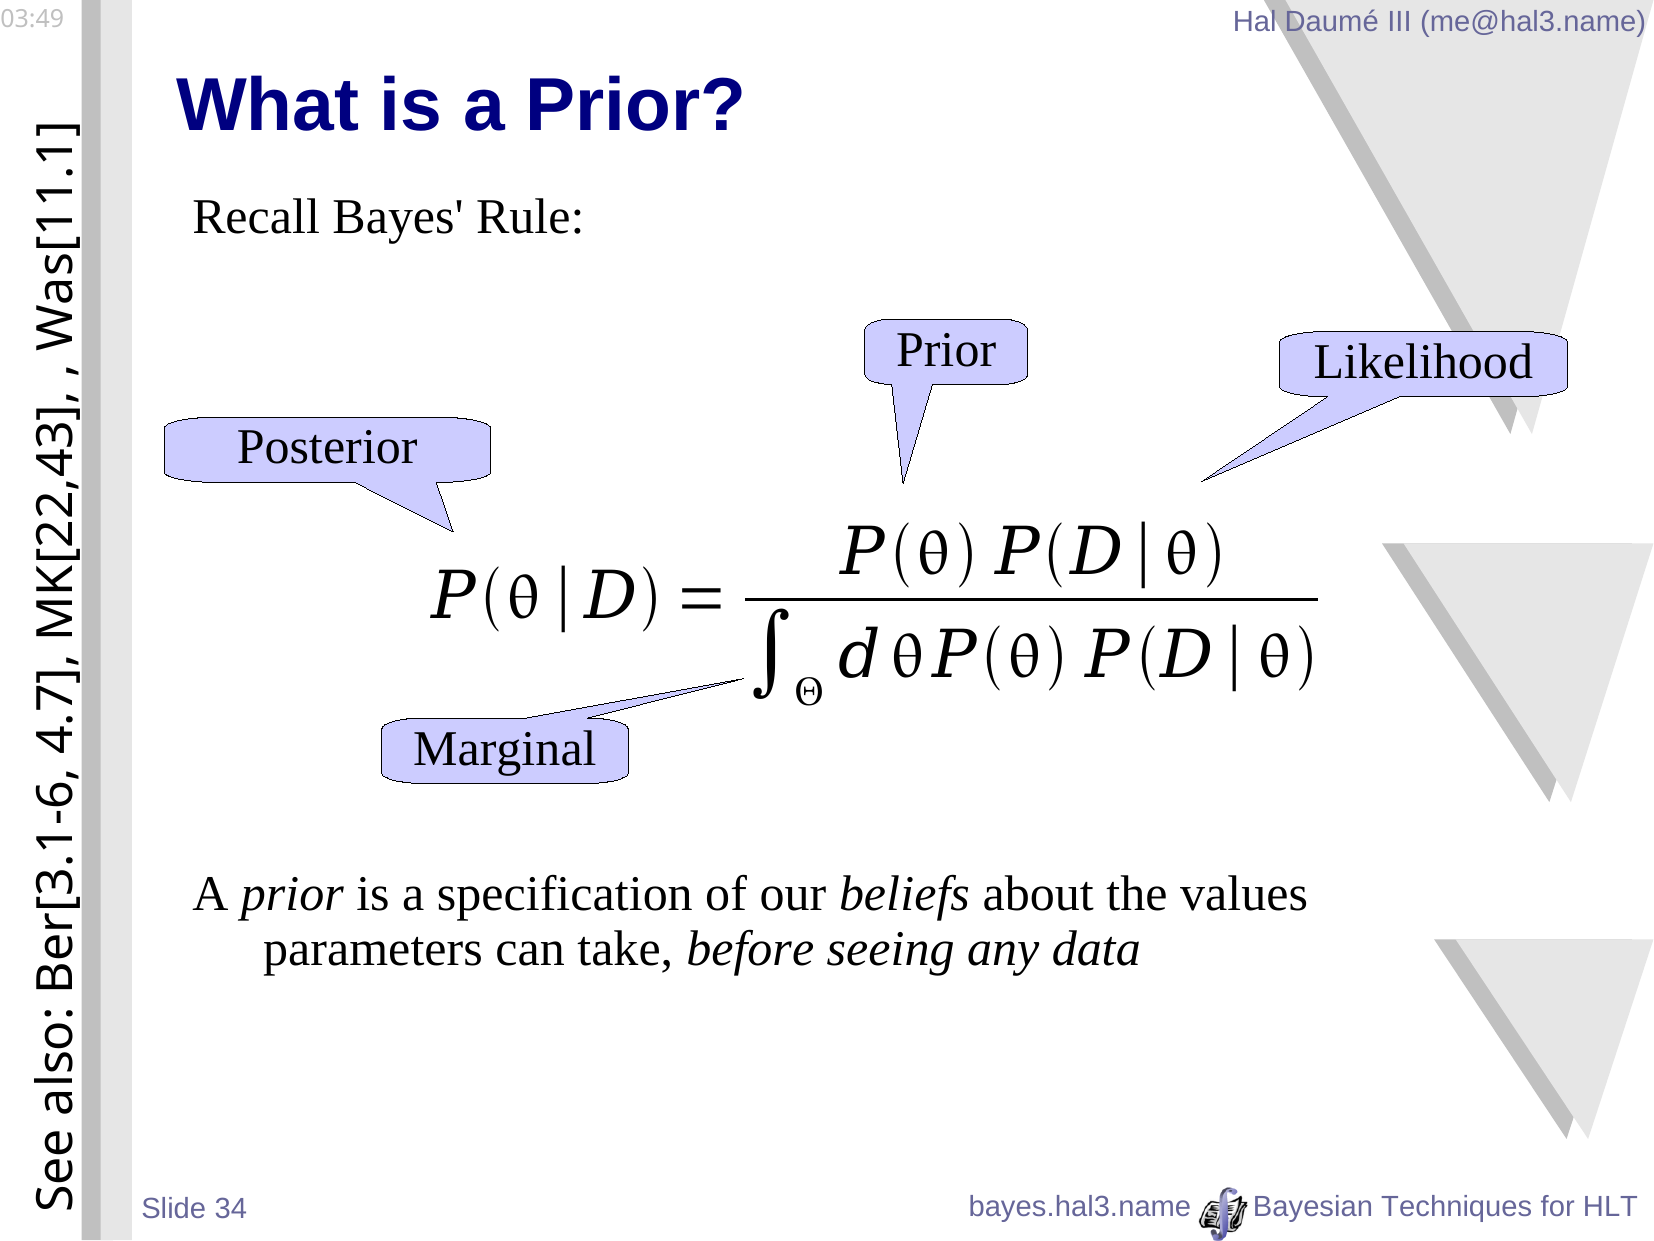

# What is a Prior?
Recall Bayes' Rule:
A prior is a specification of our beliefs about the values parameters can take, before seeing any data
Prior
Likelihood
Posterior
See also: Ber[3.1-6, 4.7], MK[22,43], , Was[11.1]
Marginal